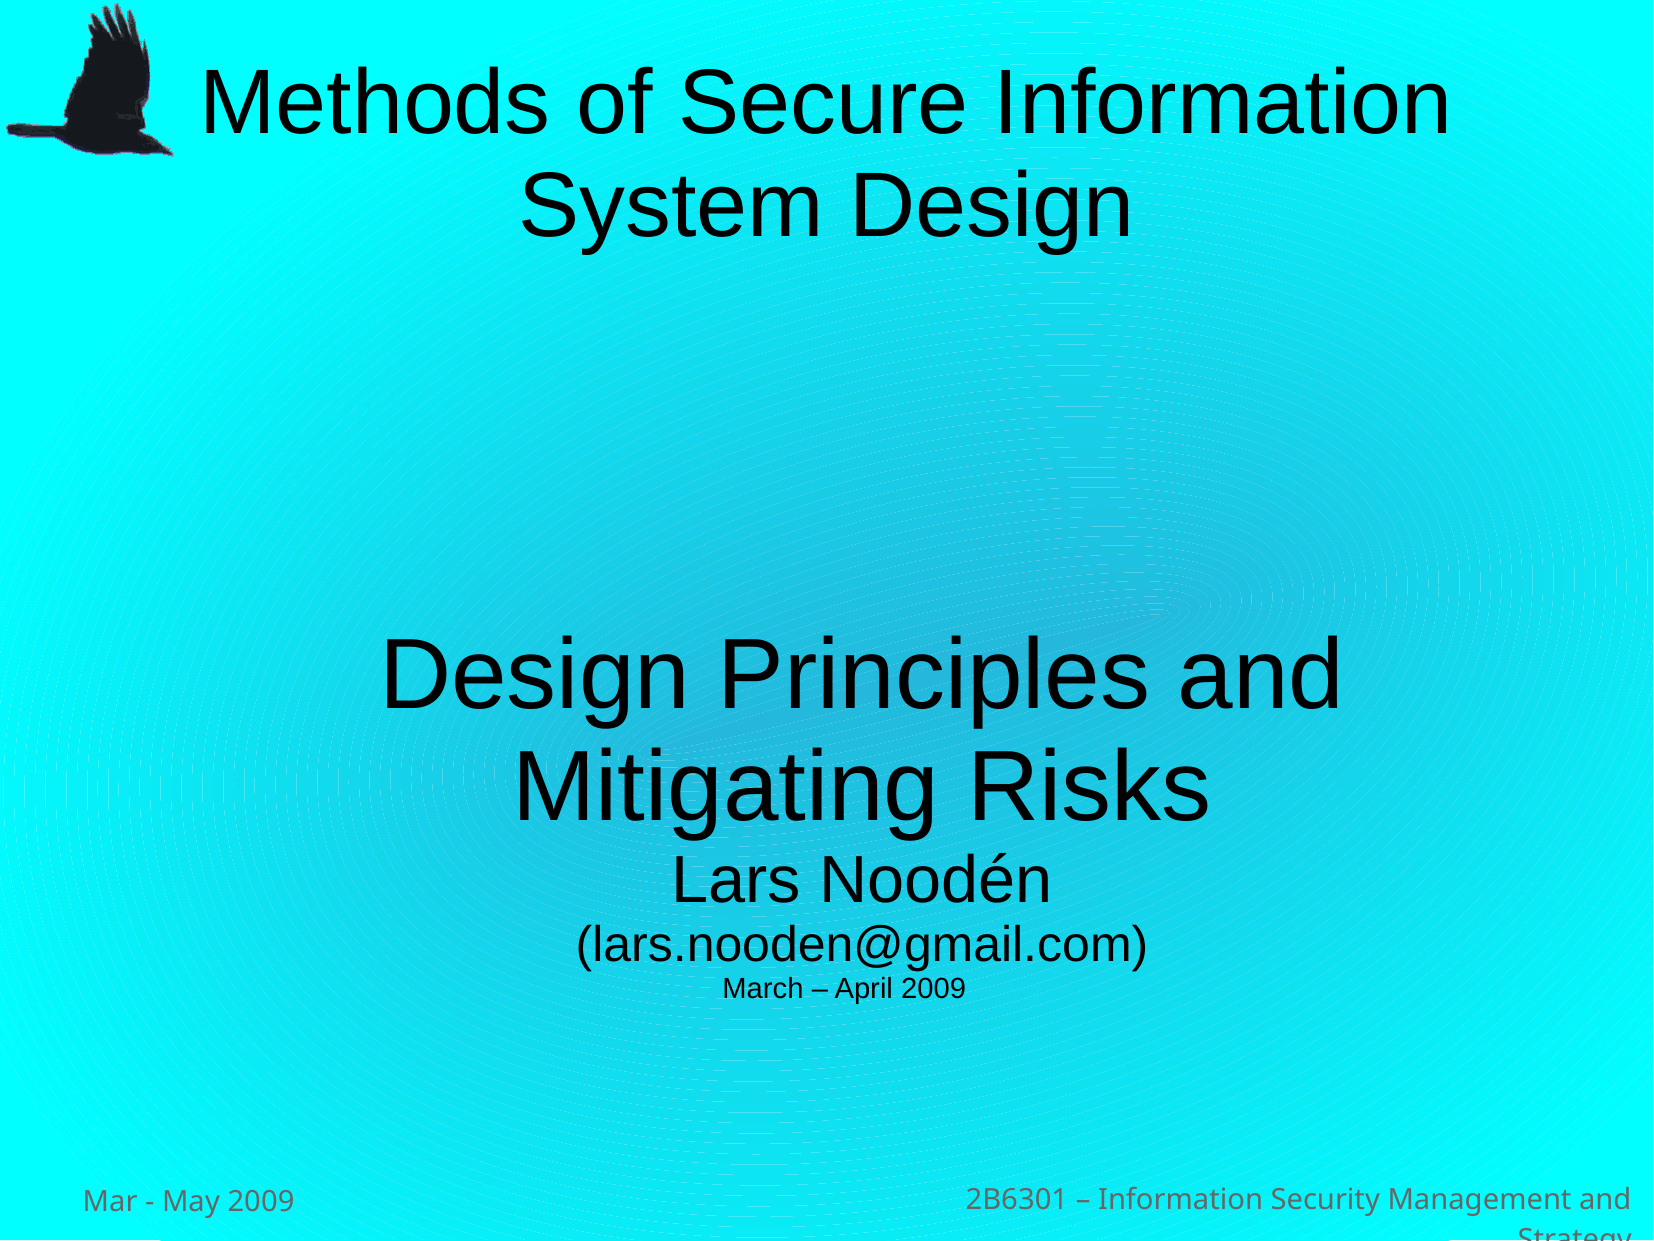

# Methods of Secure Information System Design
Design Principles and
Mitigating Risks
Lars Noodén
(lars.nooden@gmail.com)
March – April 2009